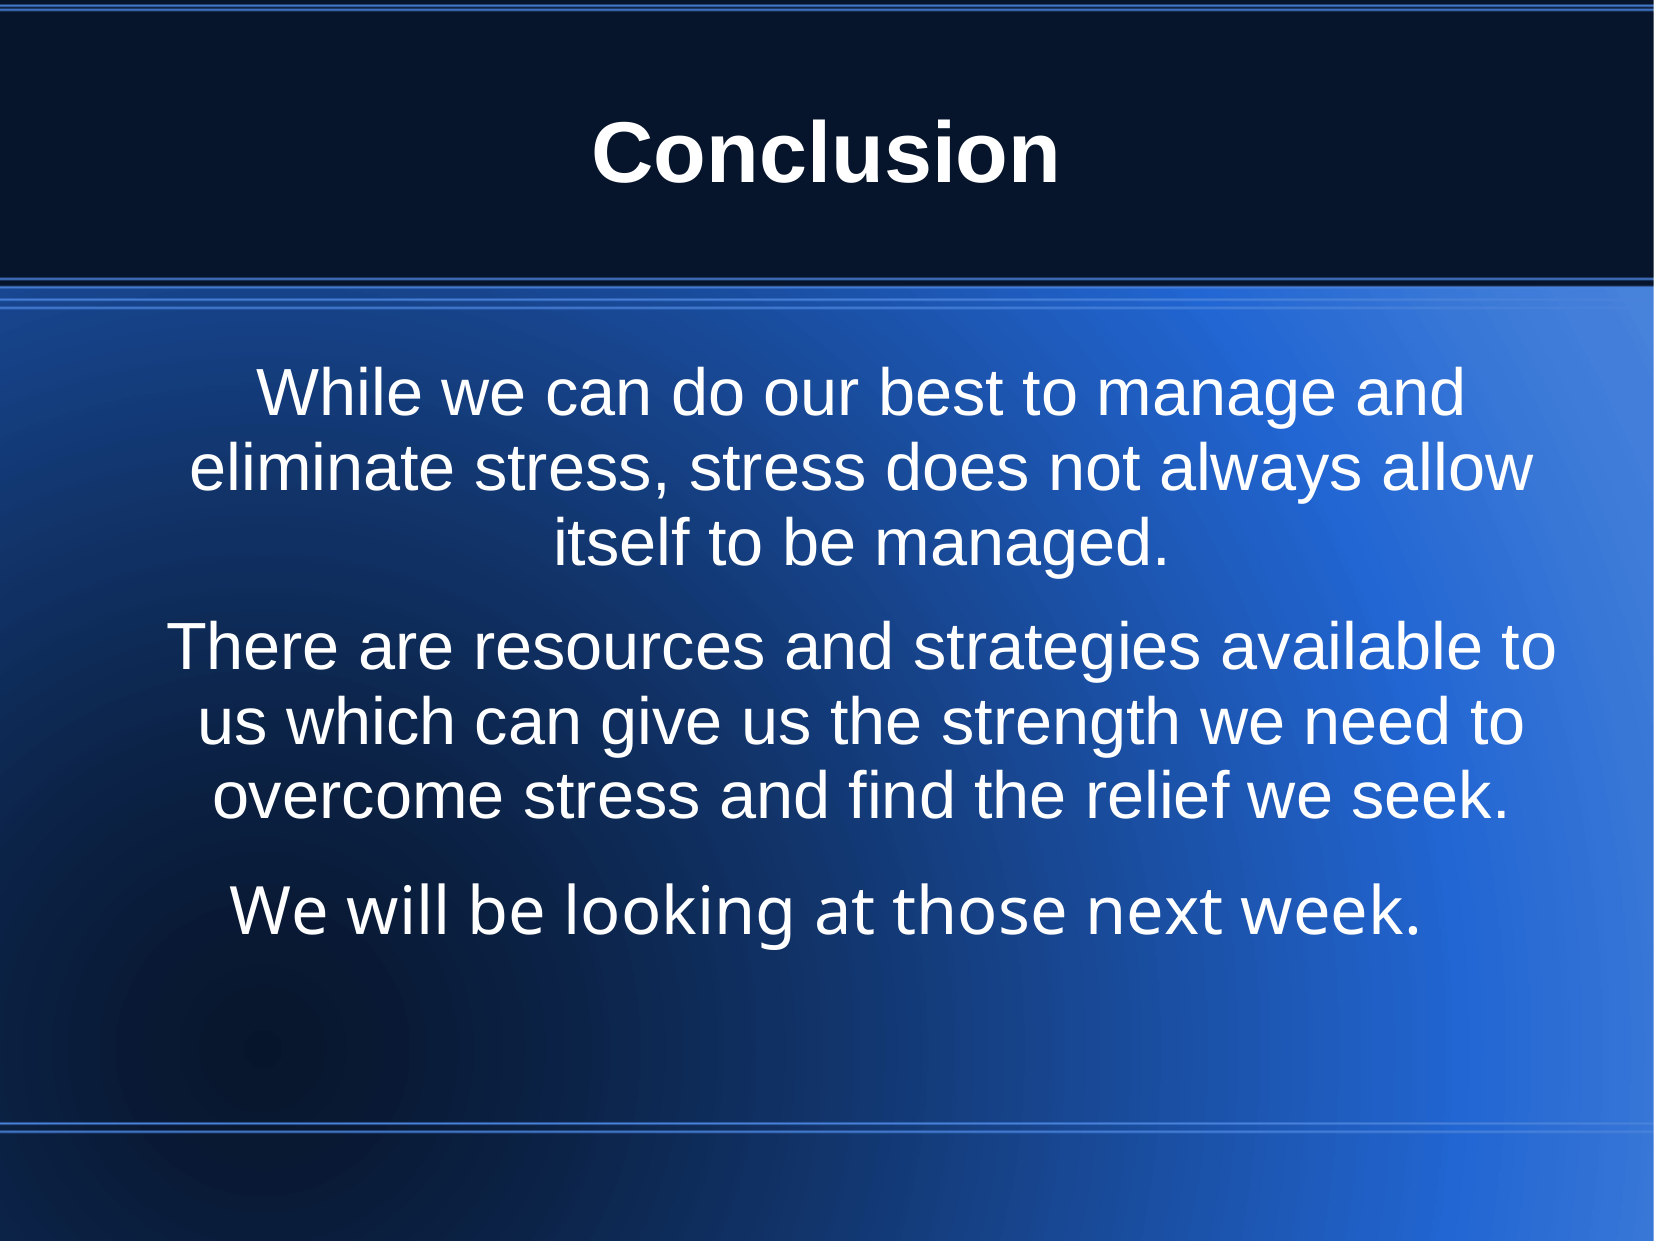

# Conclusion
While we can do our best to manage and eliminate stress, stress does not always allow itself to be managed.
There are resources and strategies available to us which can give us the strength we need to overcome stress and find the relief we seek.
We will be looking at those next week.